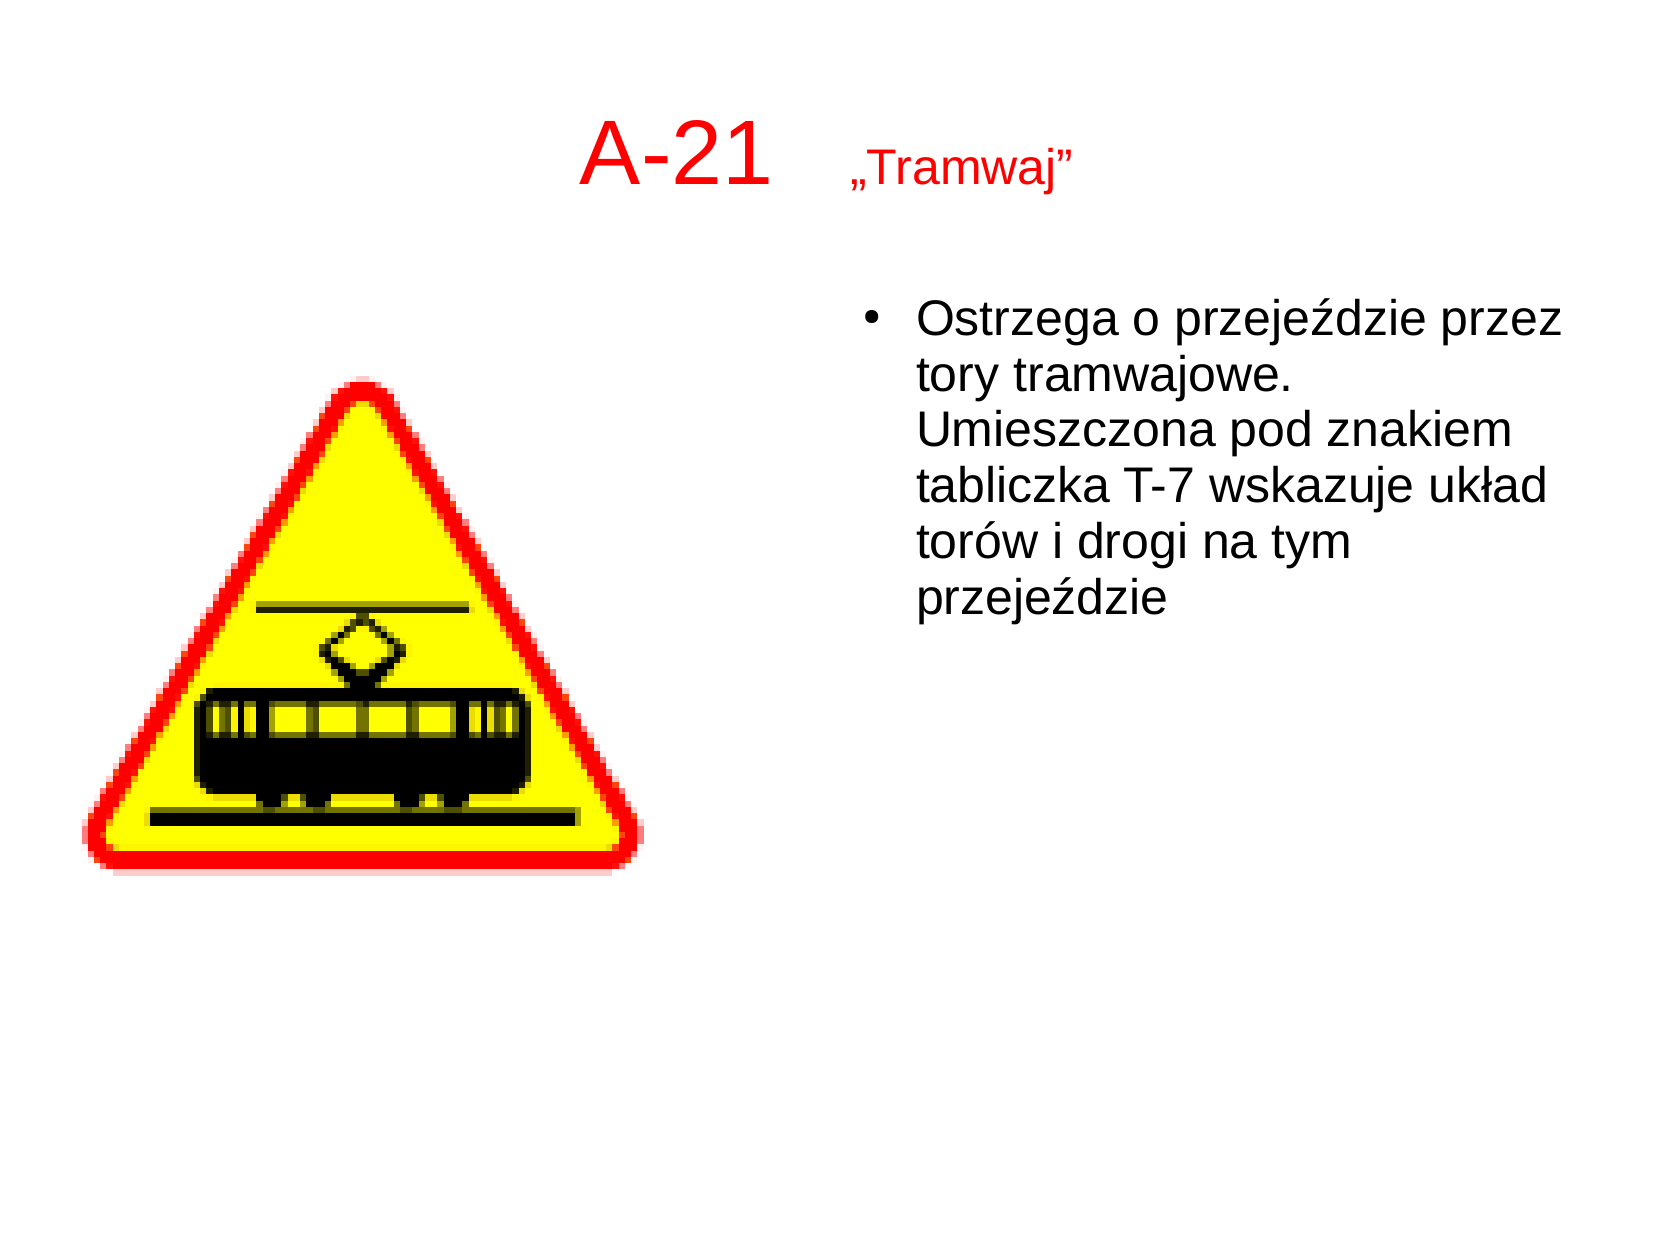

# A-21 „Tramwaj”
Ostrzega o przejeździe przez tory tramwajowe. Umieszczona pod znakiem tabliczka T-7 wskazuje układ torów i drogi na tym przejeździe